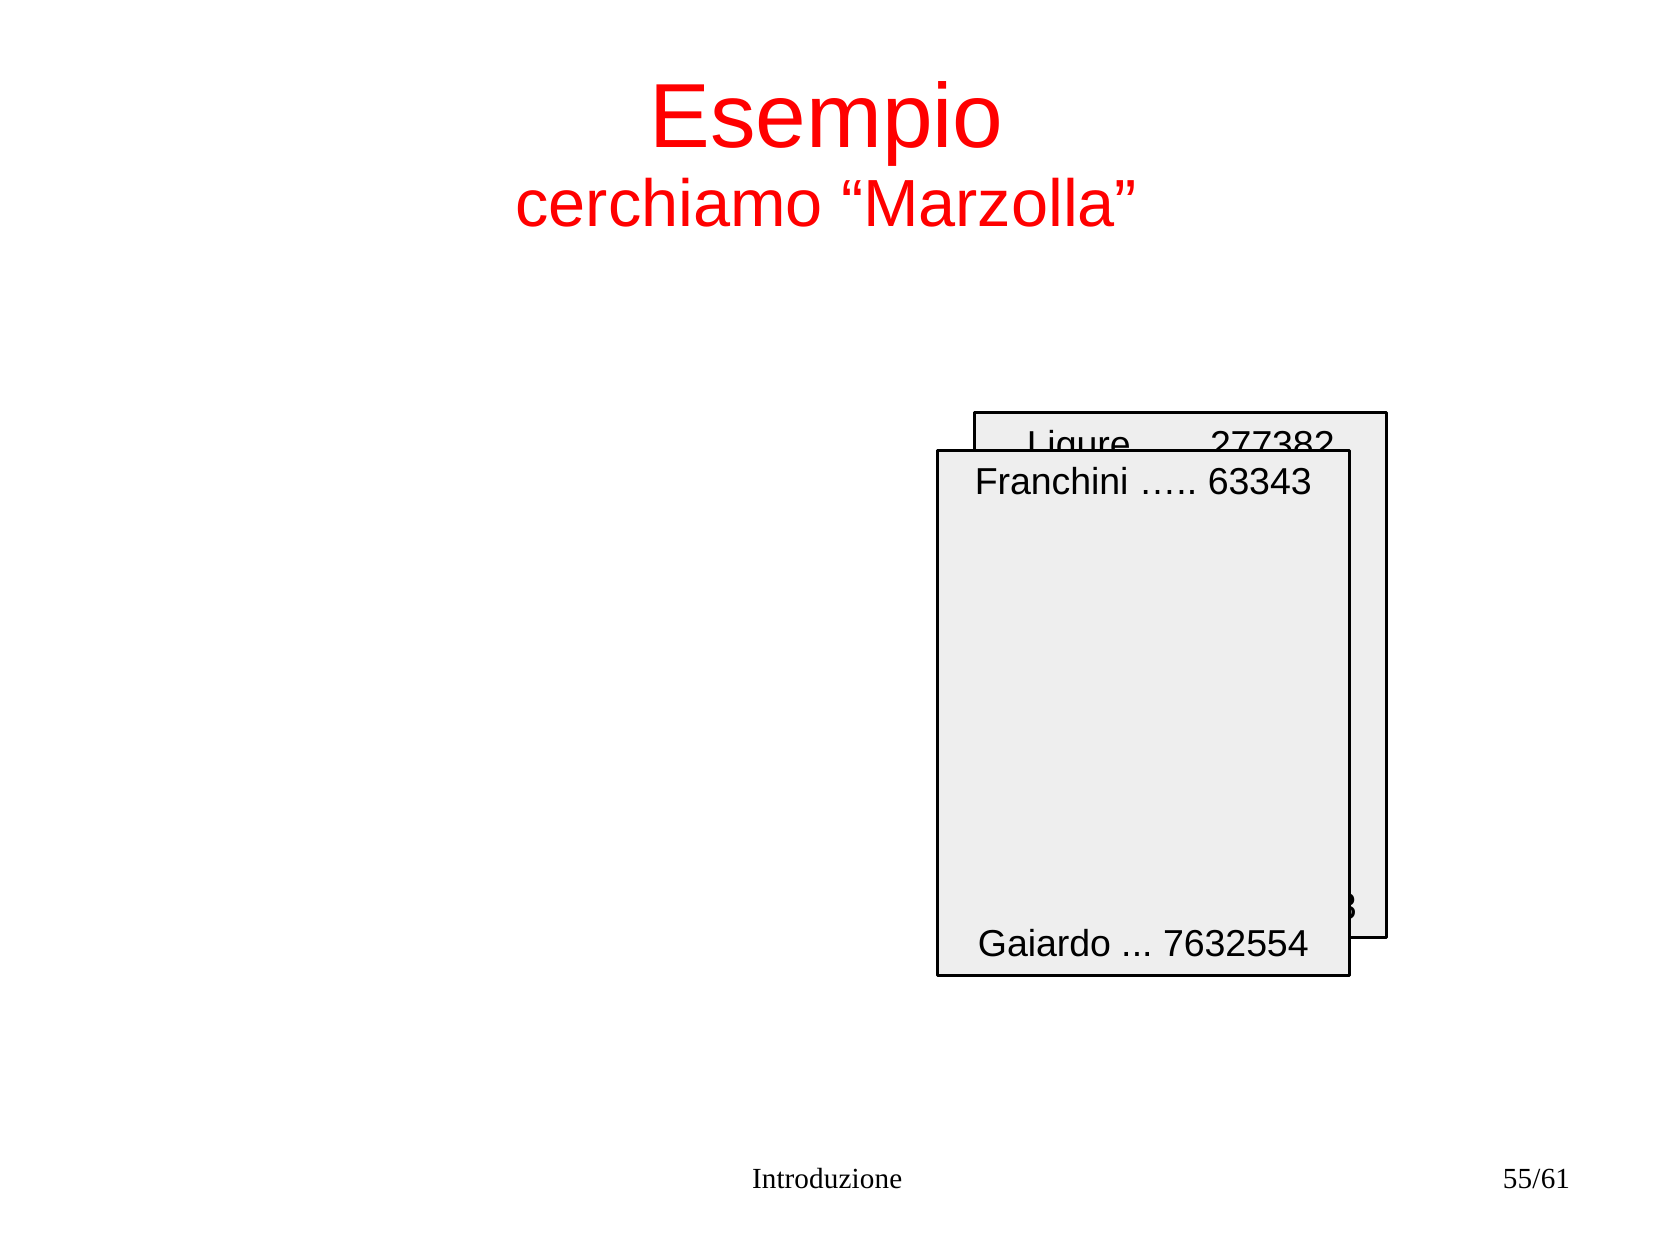

# Esempio cerchiamo “Marzolla”
Ligure ….. 277382
Marotta ….. 7365263
Franchini ….. 63343
Gaiardo ... 7632554
Introduzione
55